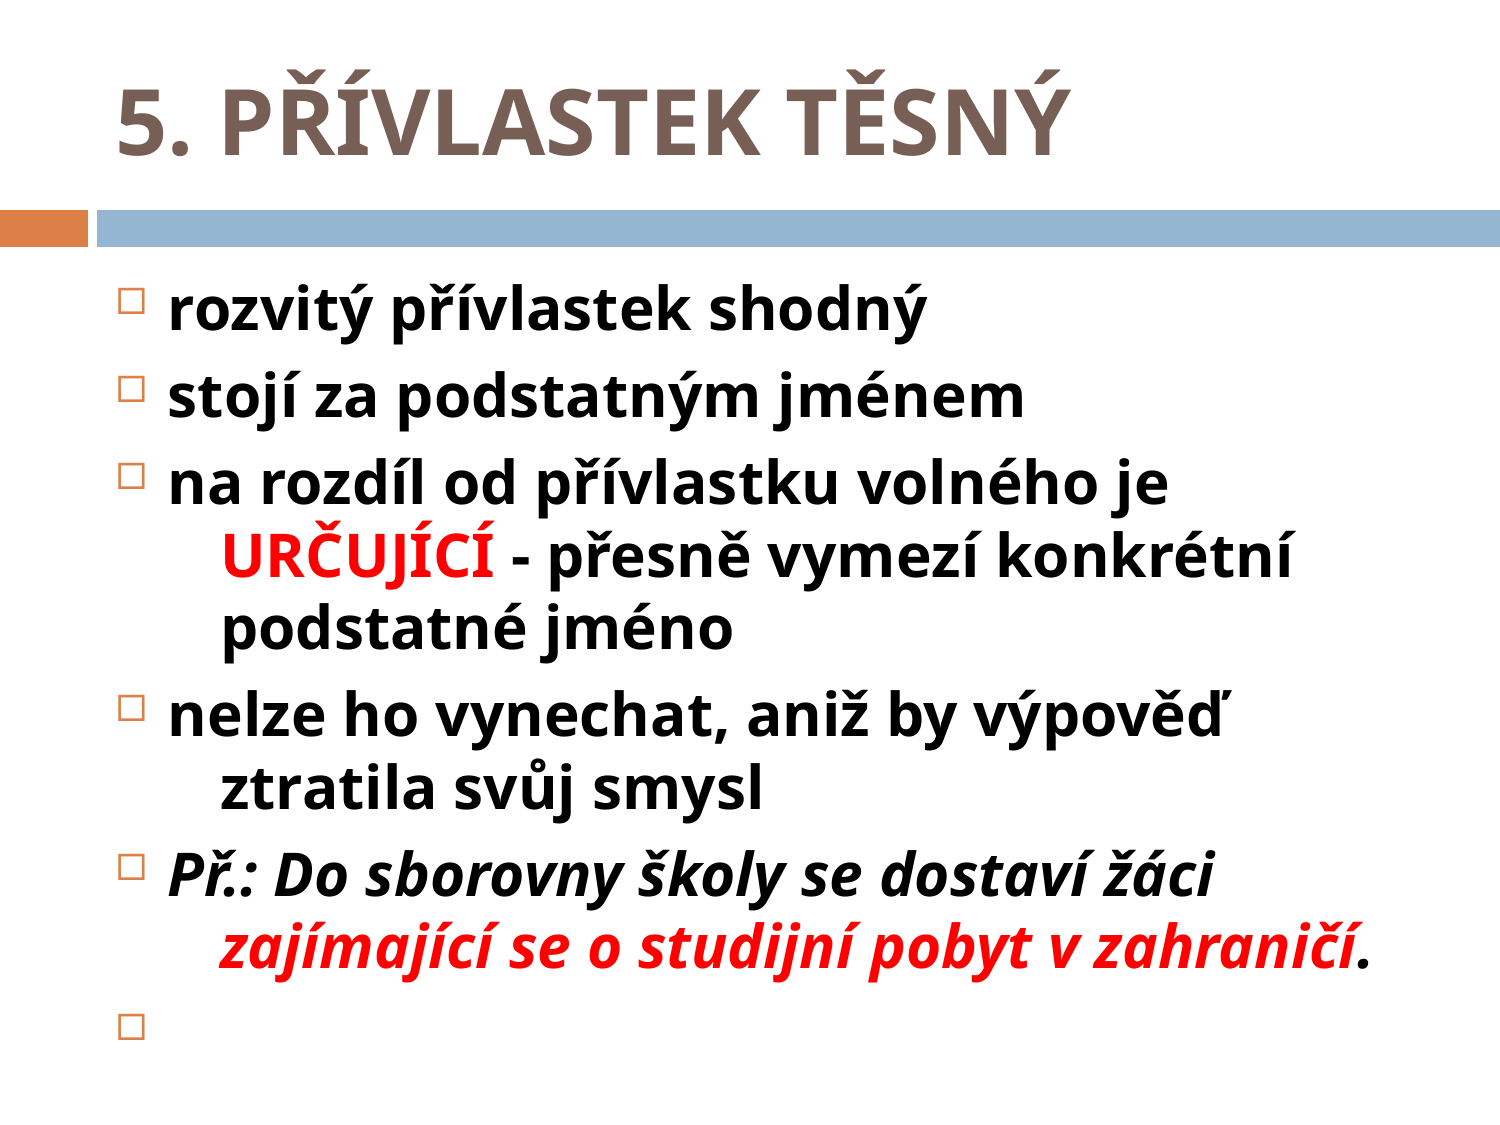

# 5. PŘÍVLASTEK TĚSNÝ
rozvitý přívlastek shodný
stojí za podstatným jménem
na rozdíl od přívlastku volného je URČUJÍCÍ - přesně vymezí konkrétní podstatné jméno
nelze ho vynechat, aniž by výpověď ztratila svůj smysl
Př.: Do sborovny školy se dostaví žáci zajímající se o studijní pobyt v zahraničí.